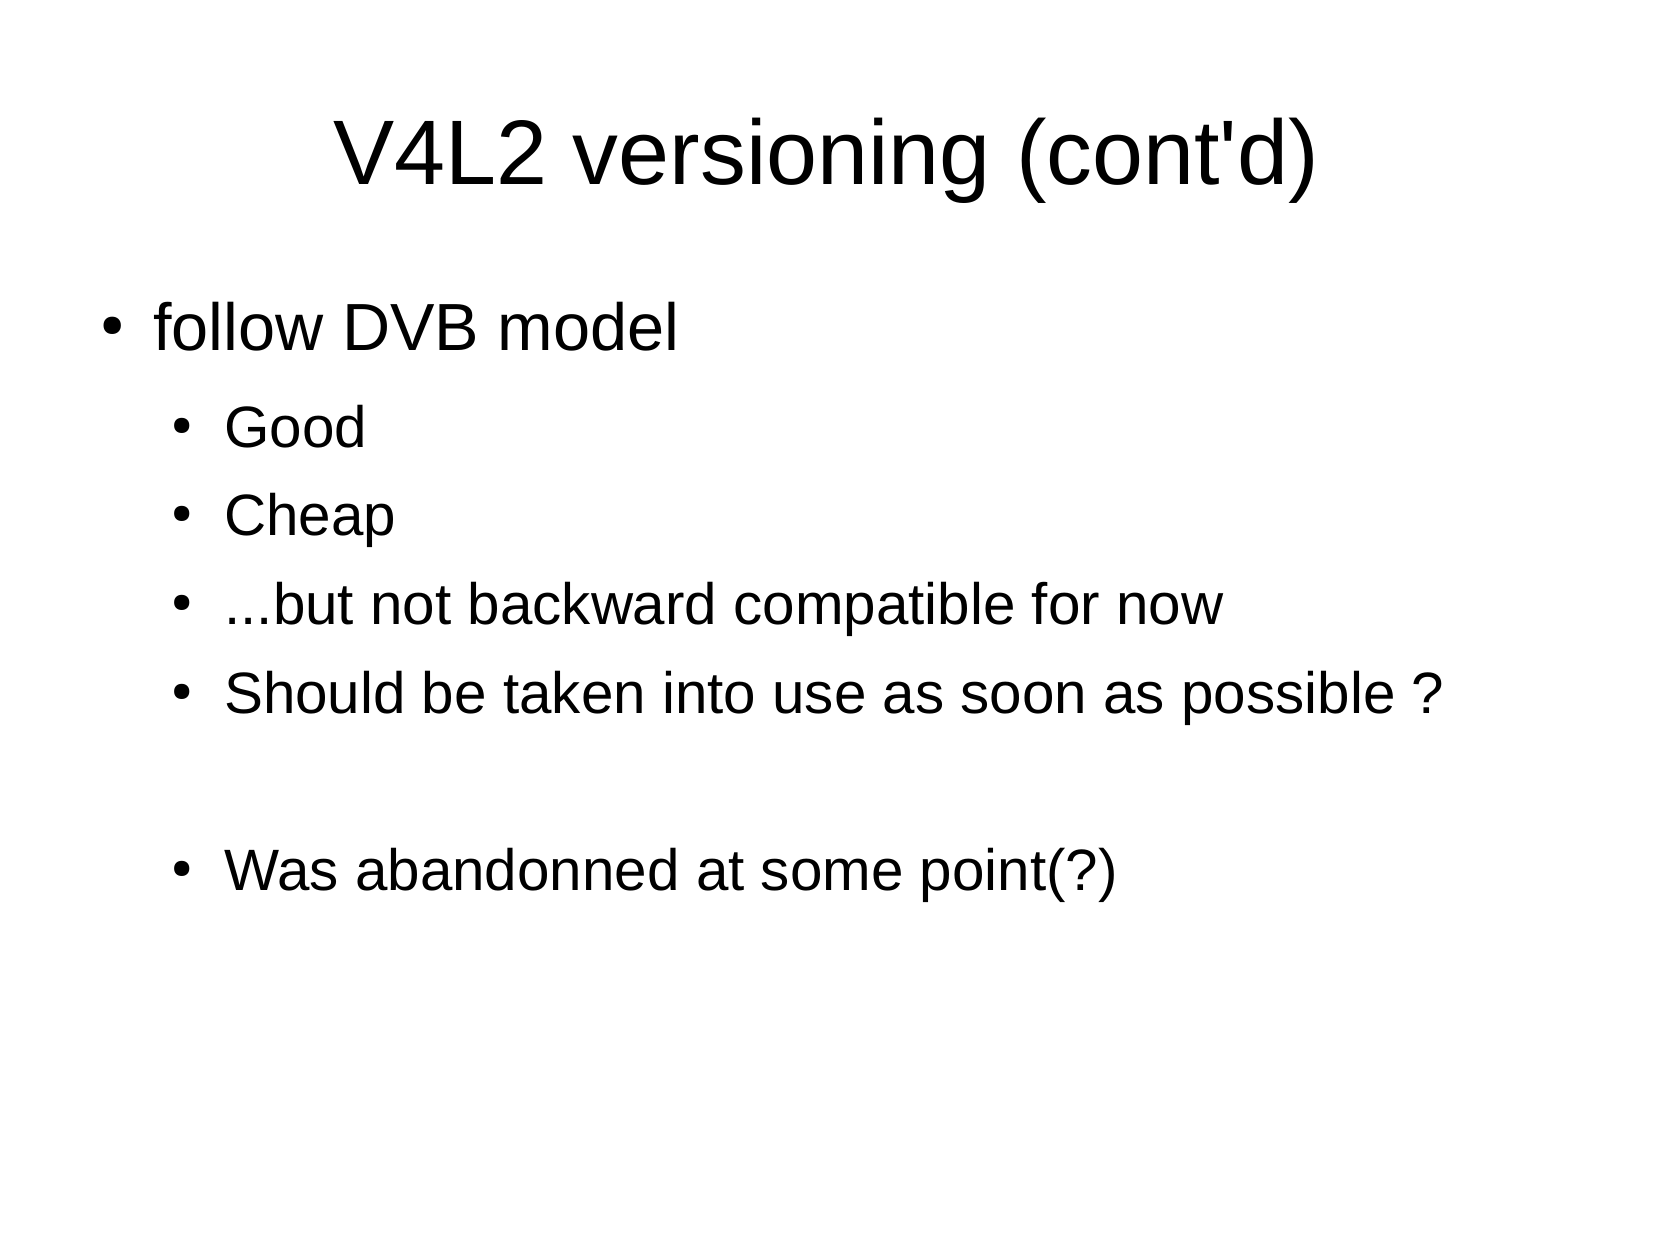

# V4L2 versioning (cont'd)
follow DVB model
Good
Cheap
...but not backward compatible for now
Should be taken into use as soon as possible ?
Was abandonned at some point(?)